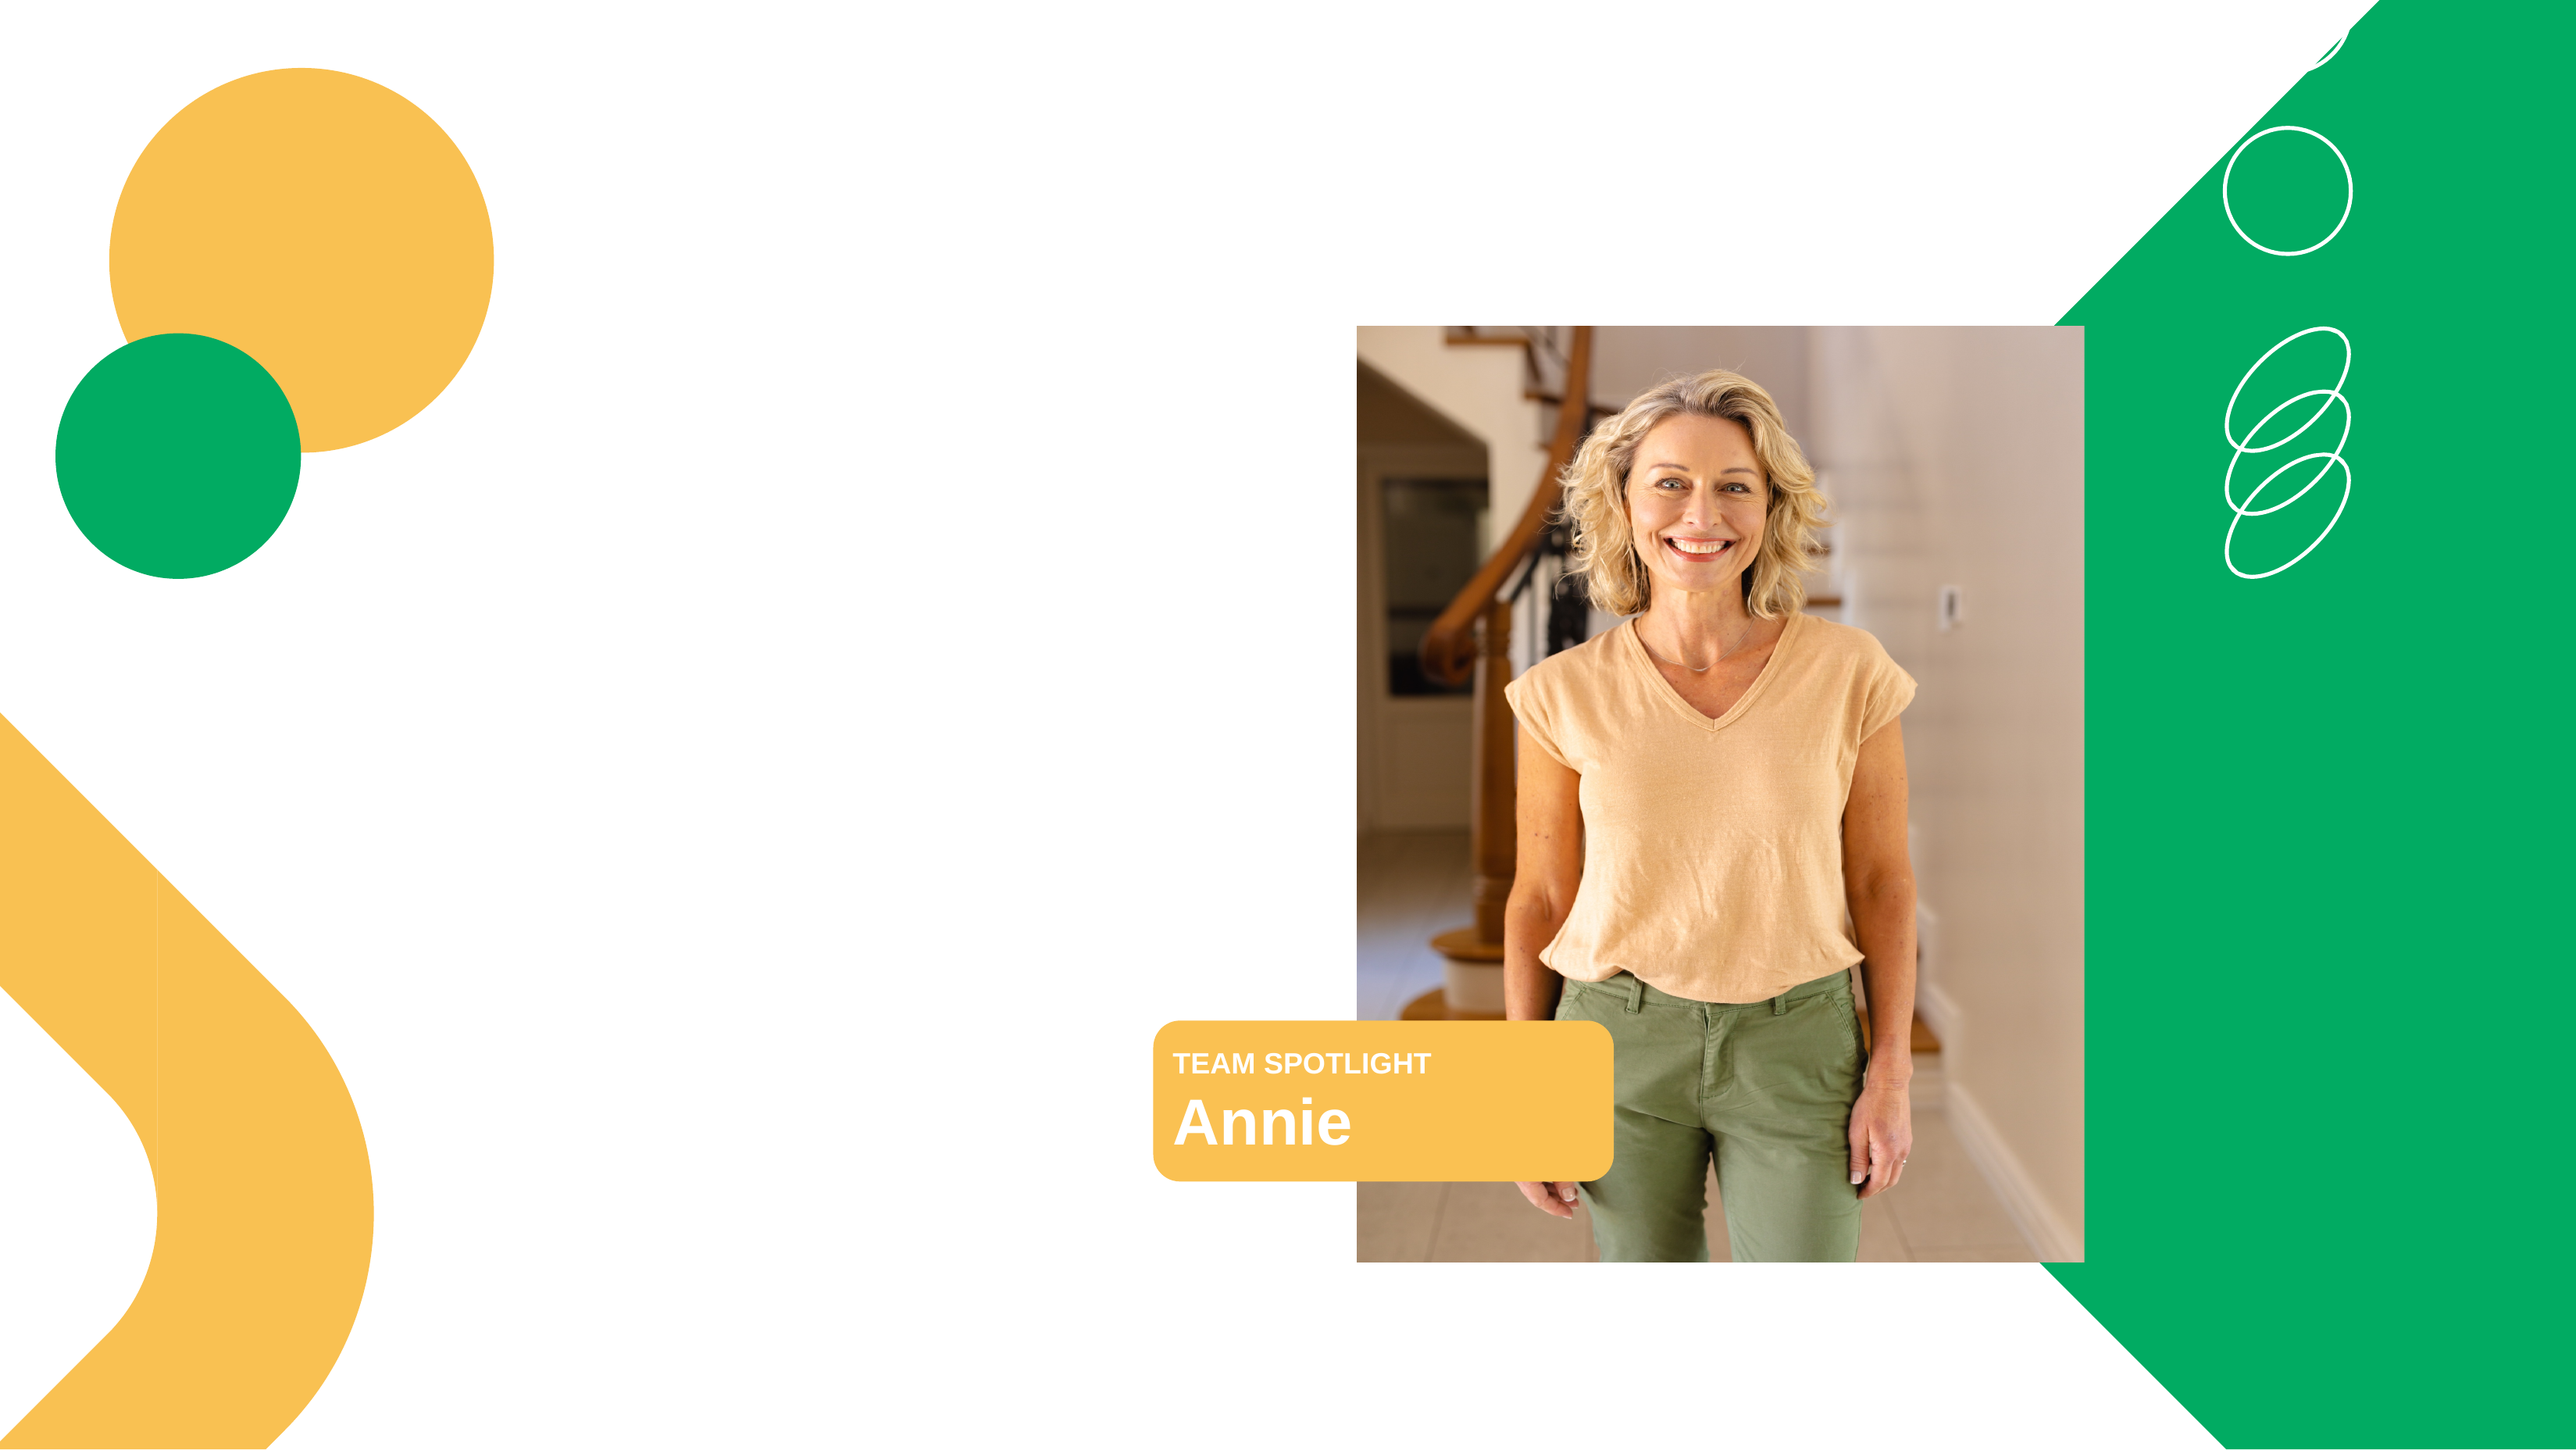

Total Completed
Appointments
4,000
Our front desk deserves a Nobel Prize in schedule Tetris.
TEAM SPOTLIGHT
Annie